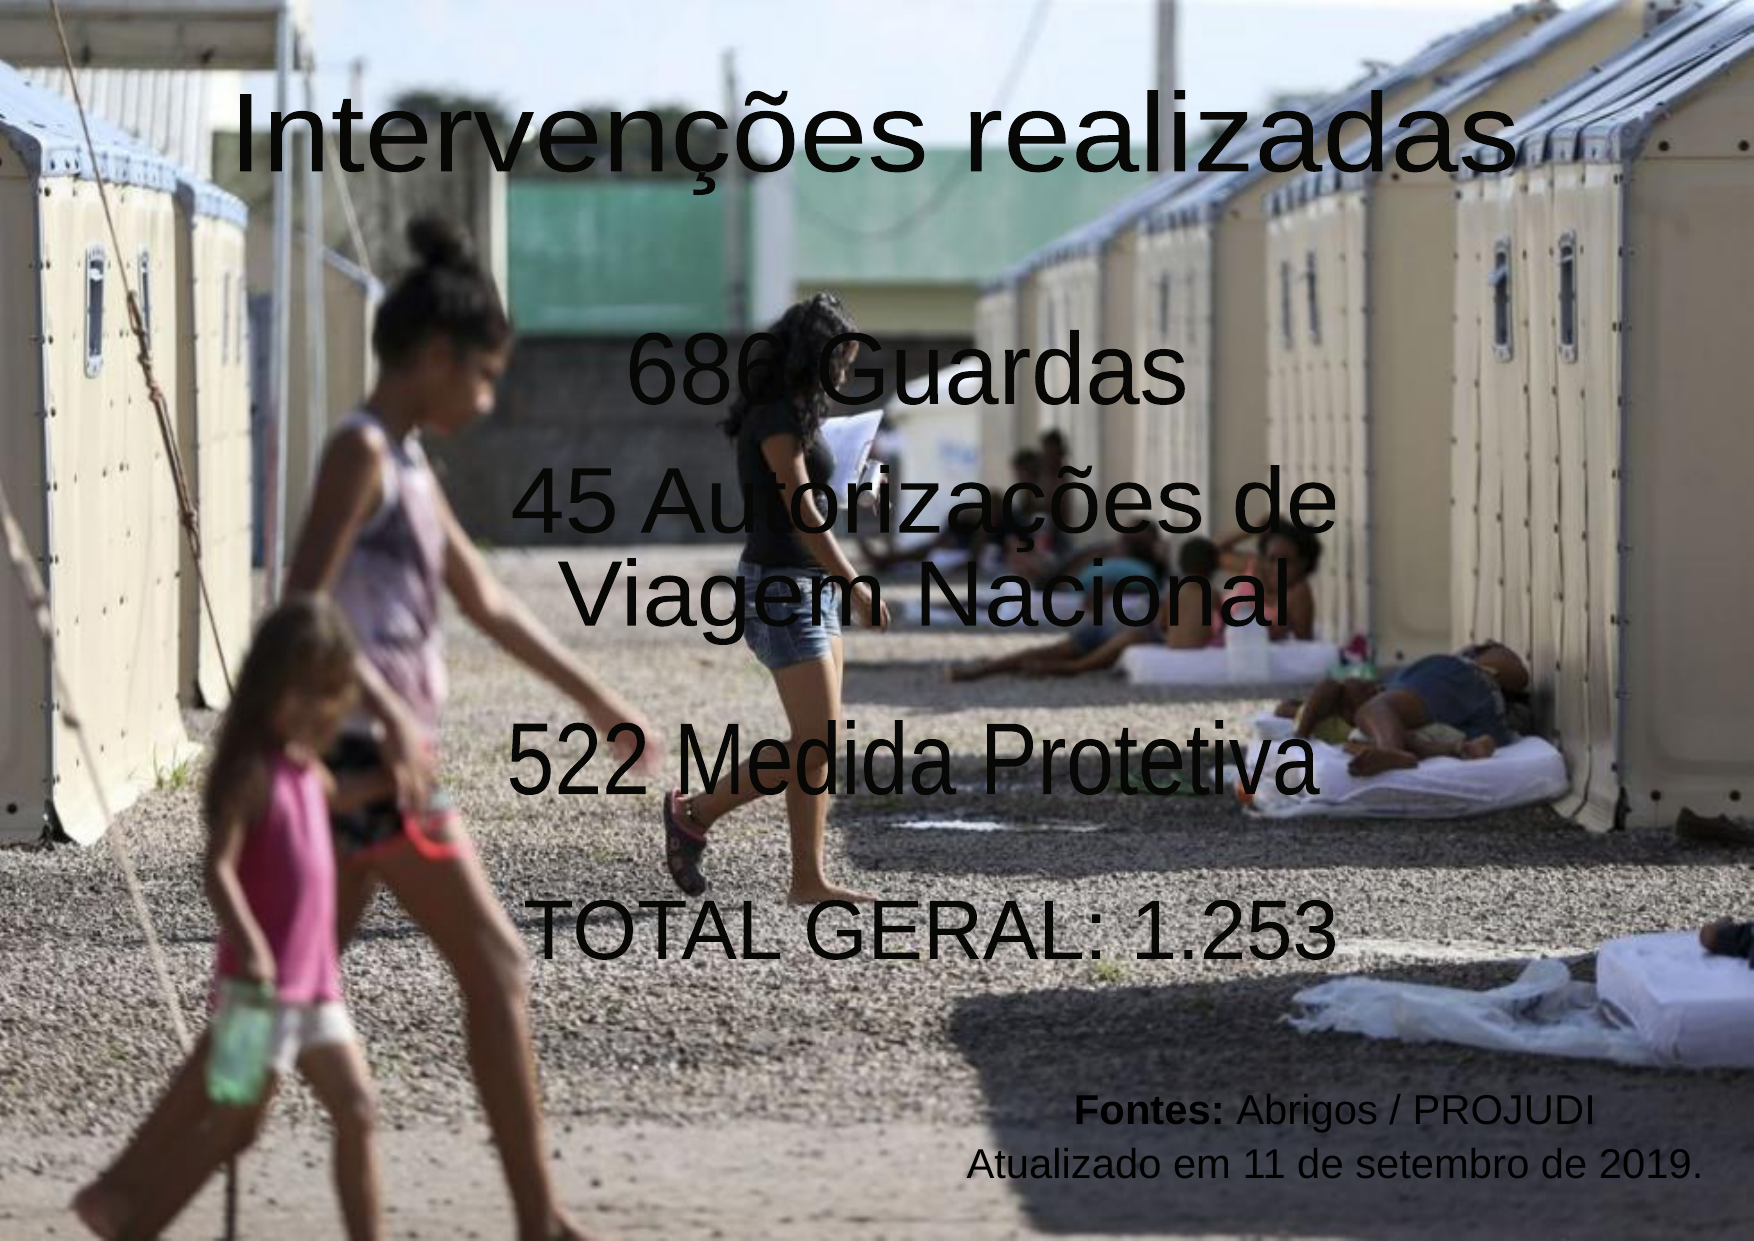

Intervenções realizadas
686 Guardas
45 Autorizações de
Viagem Nacional
522 Medida Protetiva
TOTAL GERAL: 1.253
Fontes: Abrigos / PROJUDI
Atualizado em 11 de setembro de 2019.